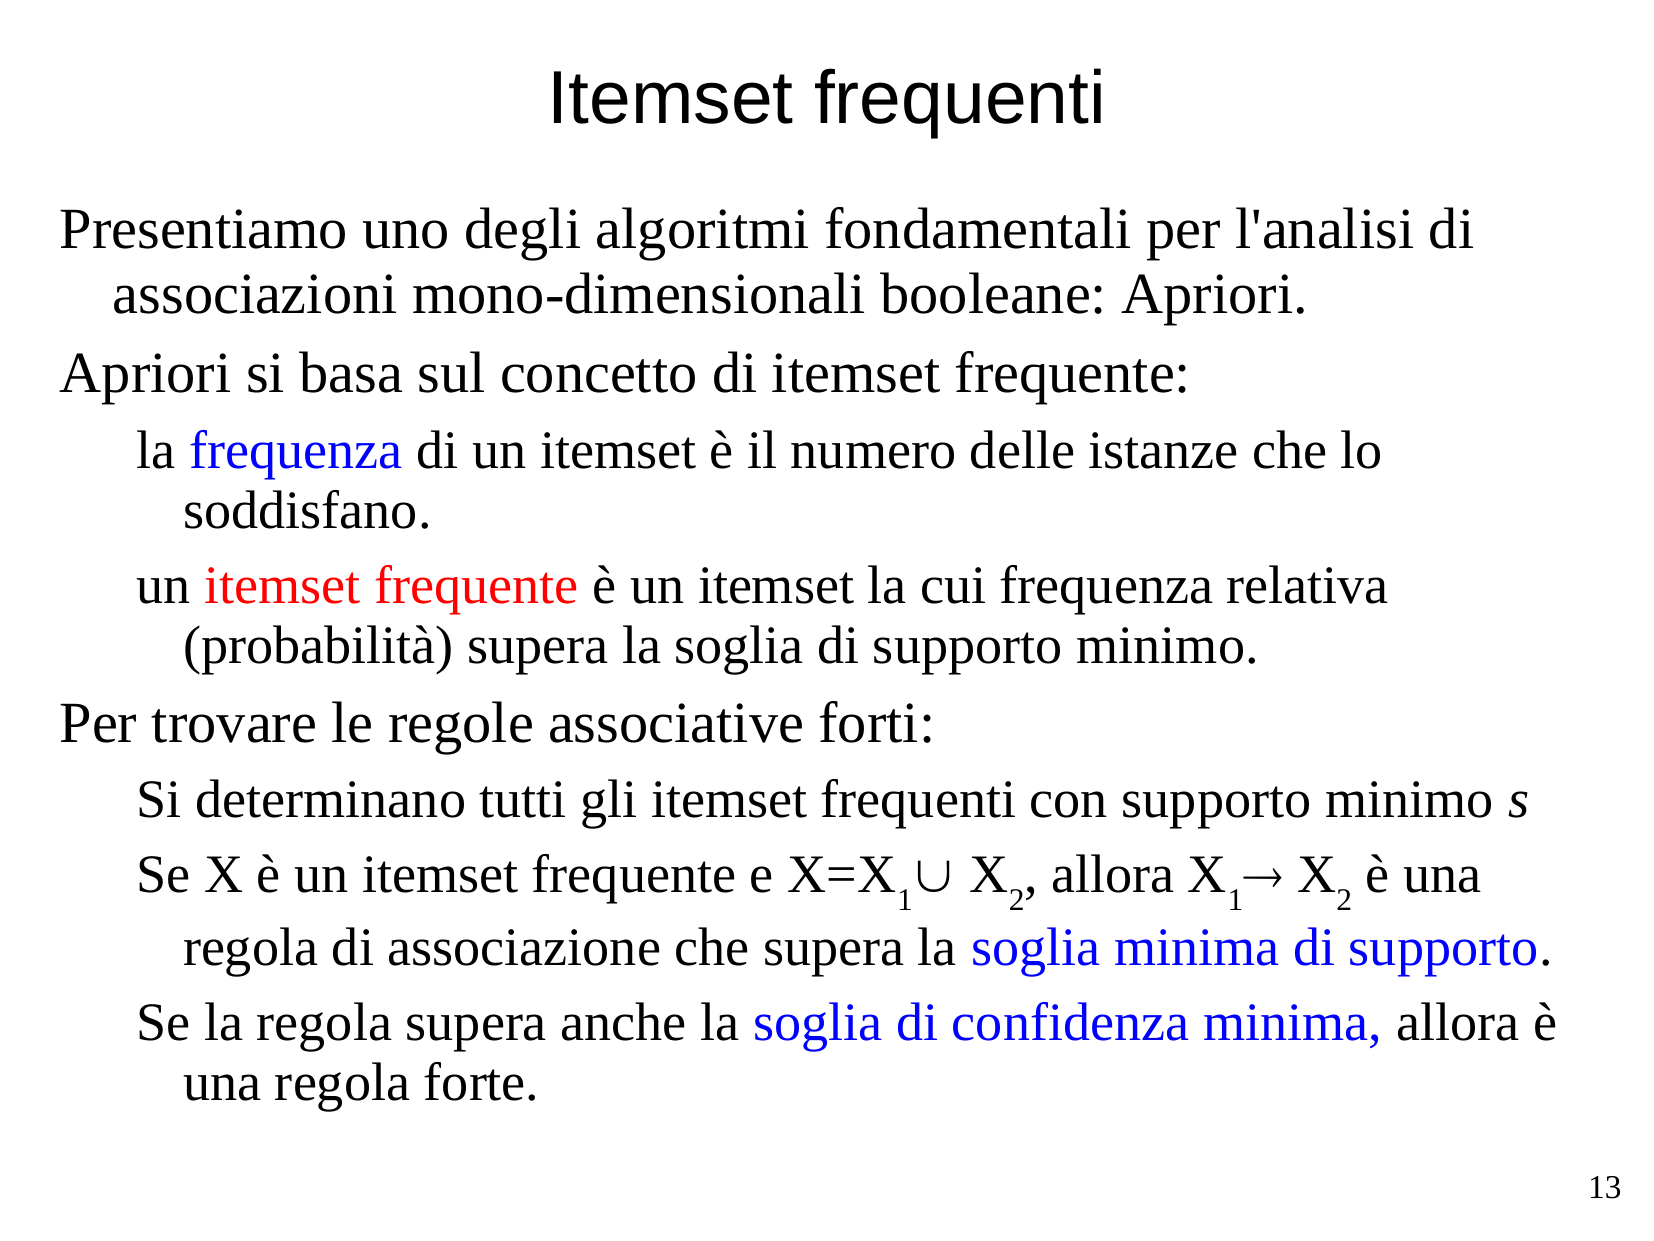

# Itemset frequenti
Presentiamo uno degli algoritmi fondamentali per l'analisi di associazioni mono-dimensionali booleane: Apriori.
Apriori si basa sul concetto di itemset frequente:
la frequenza di un itemset è il numero delle istanze che lo soddisfano.
un itemset frequente è un itemset la cui frequenza relativa (probabilità) supera la soglia di supporto minimo.
Per trovare le regole associative forti:
Si determinano tutti gli itemset frequenti con supporto minimo s
Se X è un itemset frequente e X=X1∪ X2, allora X1 X2 è una regola di associazione che supera la soglia minima di supporto.
Se la regola supera anche la soglia di confidenza minima, allora è una regola forte.